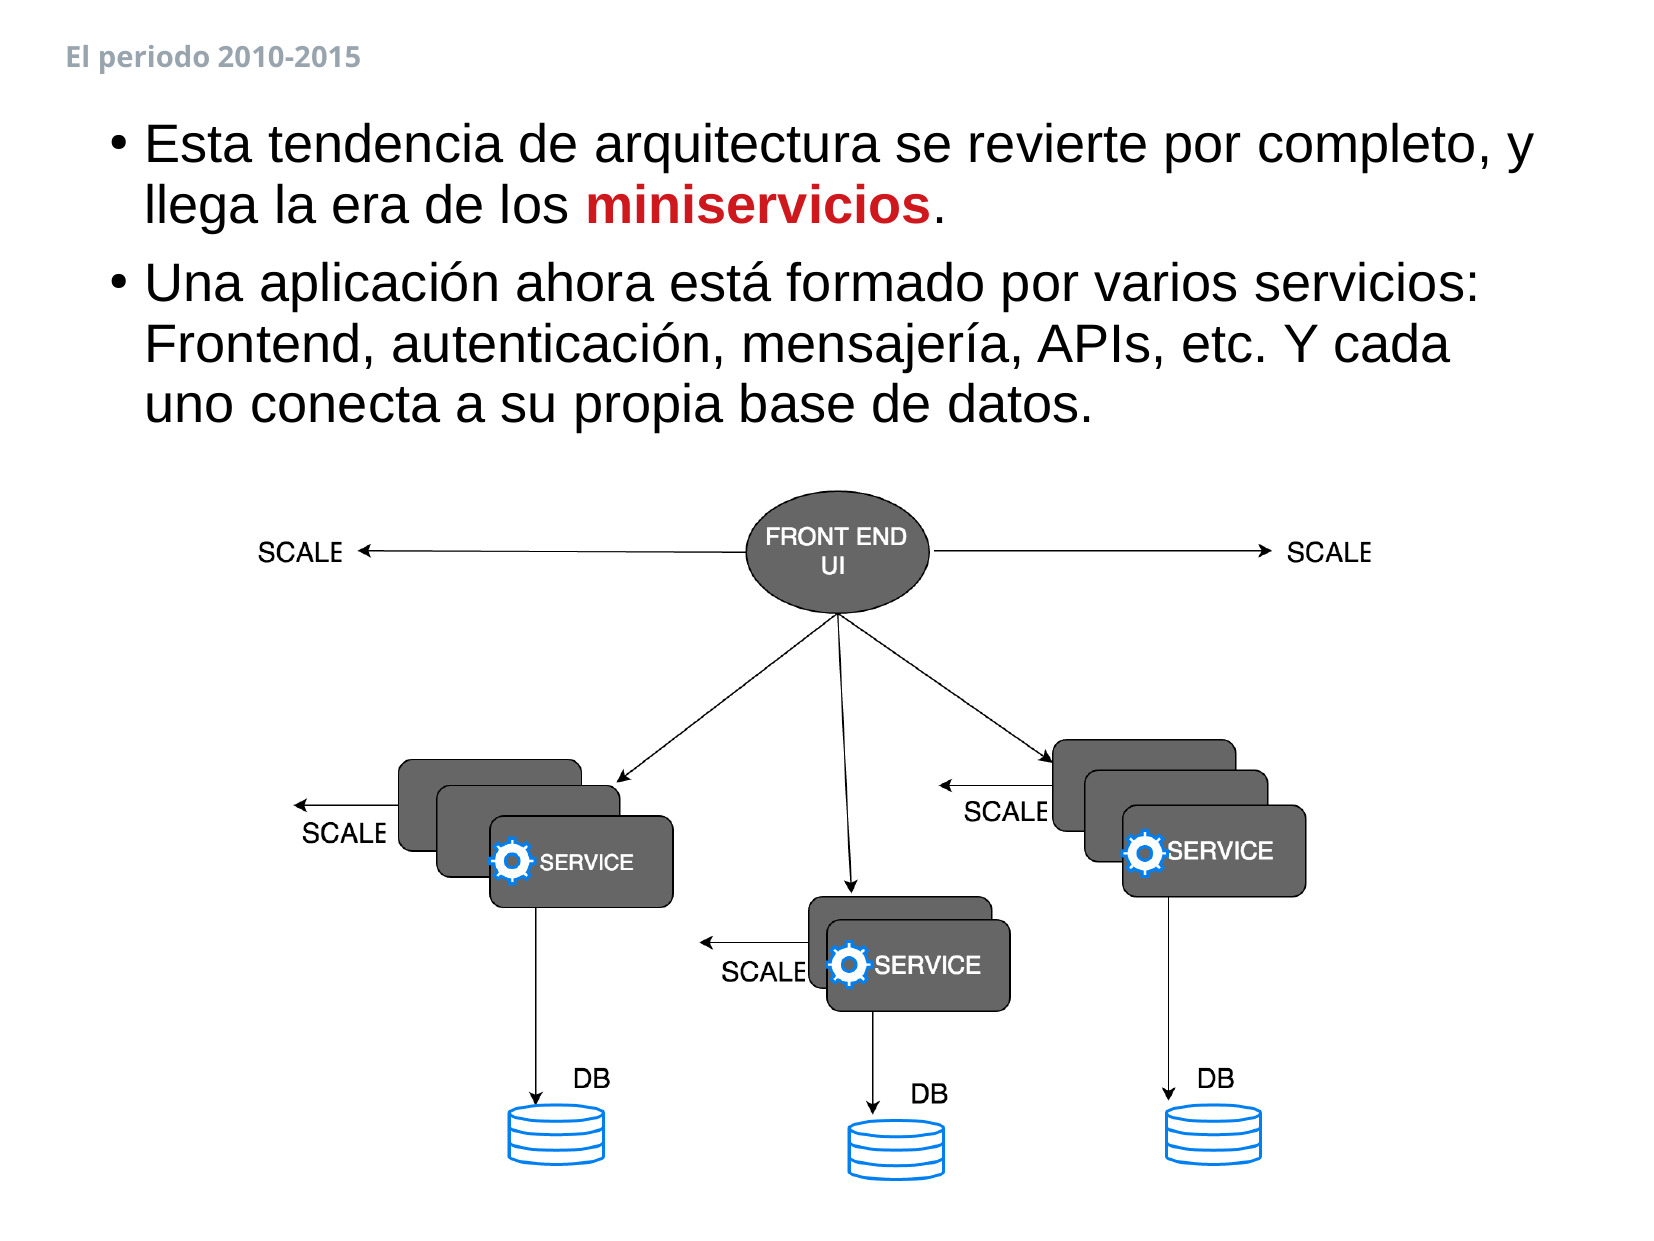

El periodo 2010-2015
Esta tendencia de arquitectura se revierte por completo, y llega la era de los miniservicios.
Una aplicación ahora está formado por varios servicios: Frontend, autenticación, mensajería, APIs, etc. Y cada uno conecta a su propia base de datos.